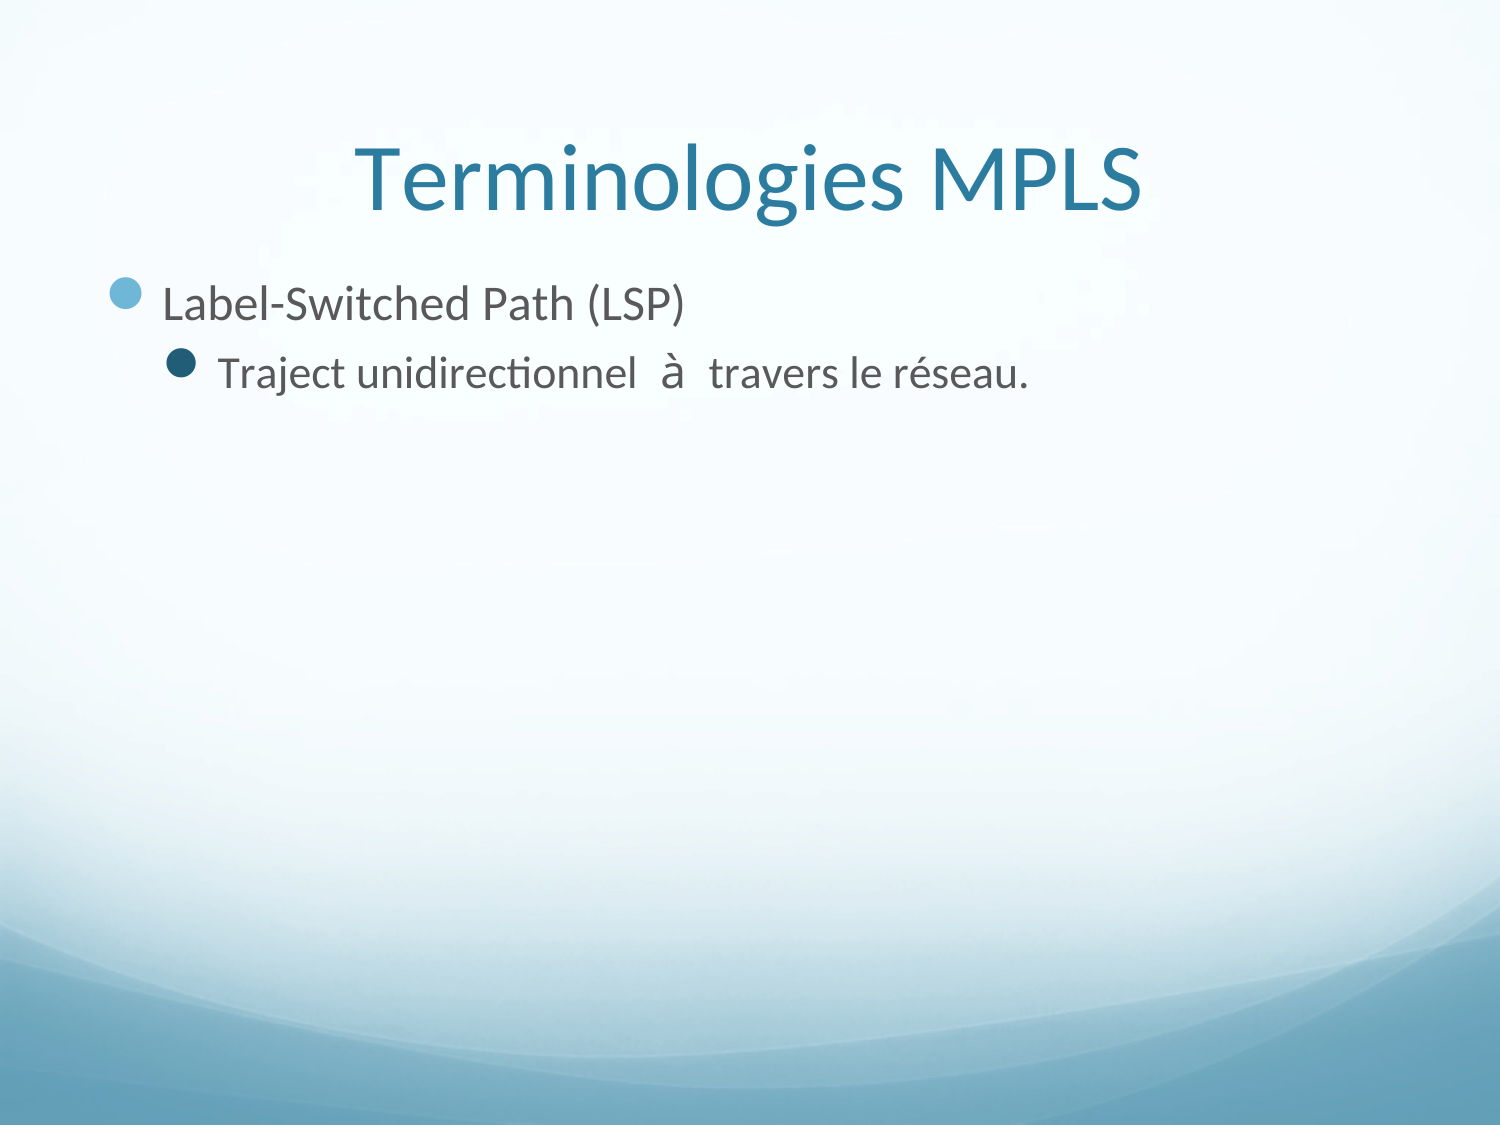

# Terminologies MPLS
Label-Switched Path (LSP)
Traject unidirectionnel  à travers le réseau.